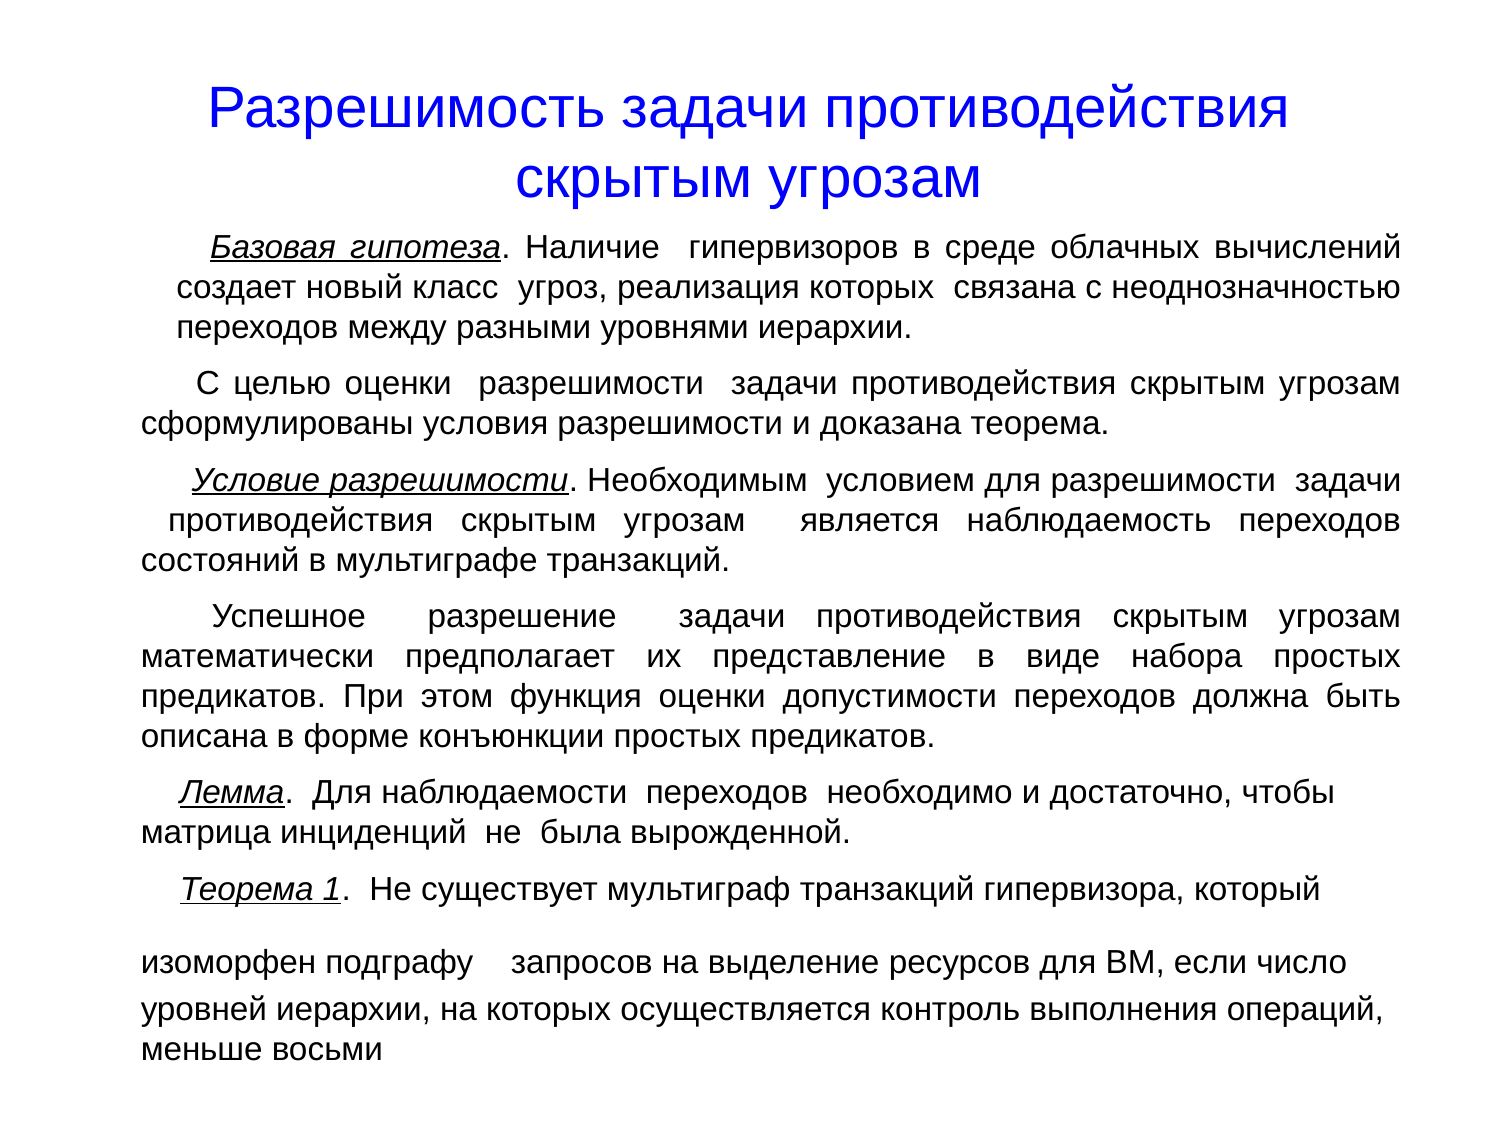

# Разрешимость задачи противодействия скрытым угрозам
 Базовая гипотеза. Наличие гипервизоров в среде облачных вычислений создает новый класс угроз, реализация которых связана с неоднозначностью переходов между разными уровнями иерархии.
 С целью оценки разрешимости задачи противодействия скрытым угрозам сформулированы условия разрешимости и доказана теорема.
 Условие разрешимости. Необходимым условием для разрешимости задачи противодействия скрытым угрозам является наблюдаемость переходов состояний в мультиграфе транзакций.
 Успешное разрешение задачи противодействия скрытым угрозам математически предполагает их представление в виде набора простых предикатов. При этом функция оценки допустимости переходов должна быть описана в форме конъюнкции простых предикатов.
 Лемма. Для наблюдаемости переходов необходимо и достаточно, чтобы матрица инциденций не была вырожденной.
 Теорема 1. Не существует мультиграф транзакций гипервизора, который изоморфен подграфу запросов на выделение ресурсов для ВМ, если число уровней иерархии, на которых осуществляется контроль выполнения операций, меньше восьми